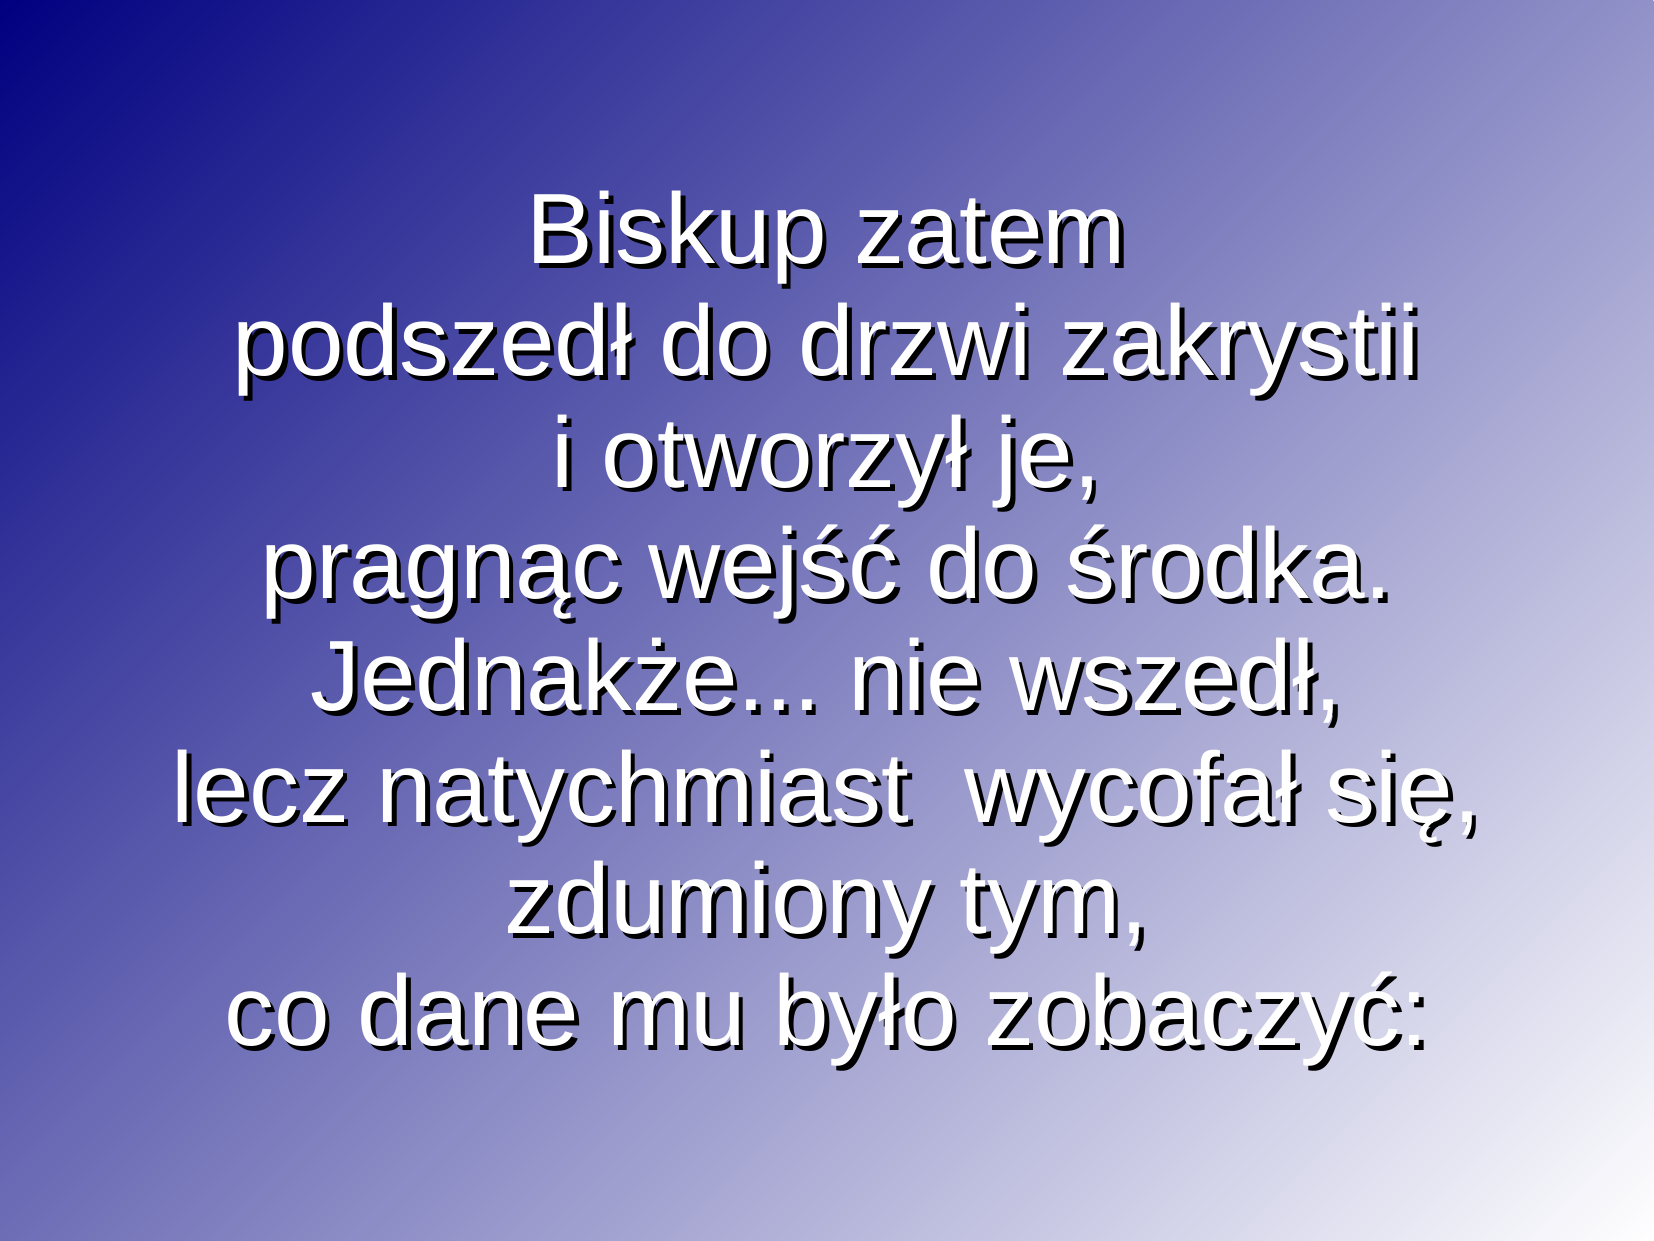

# Biskup zatem
podszedł do drzwi zakrystii
i otworzył je,
pragnąc wejść do środka.
Jednakże... nie wszedł,
lecz natychmiast wycofał się,
zdumiony tym,
co dane mu było zobaczyć: